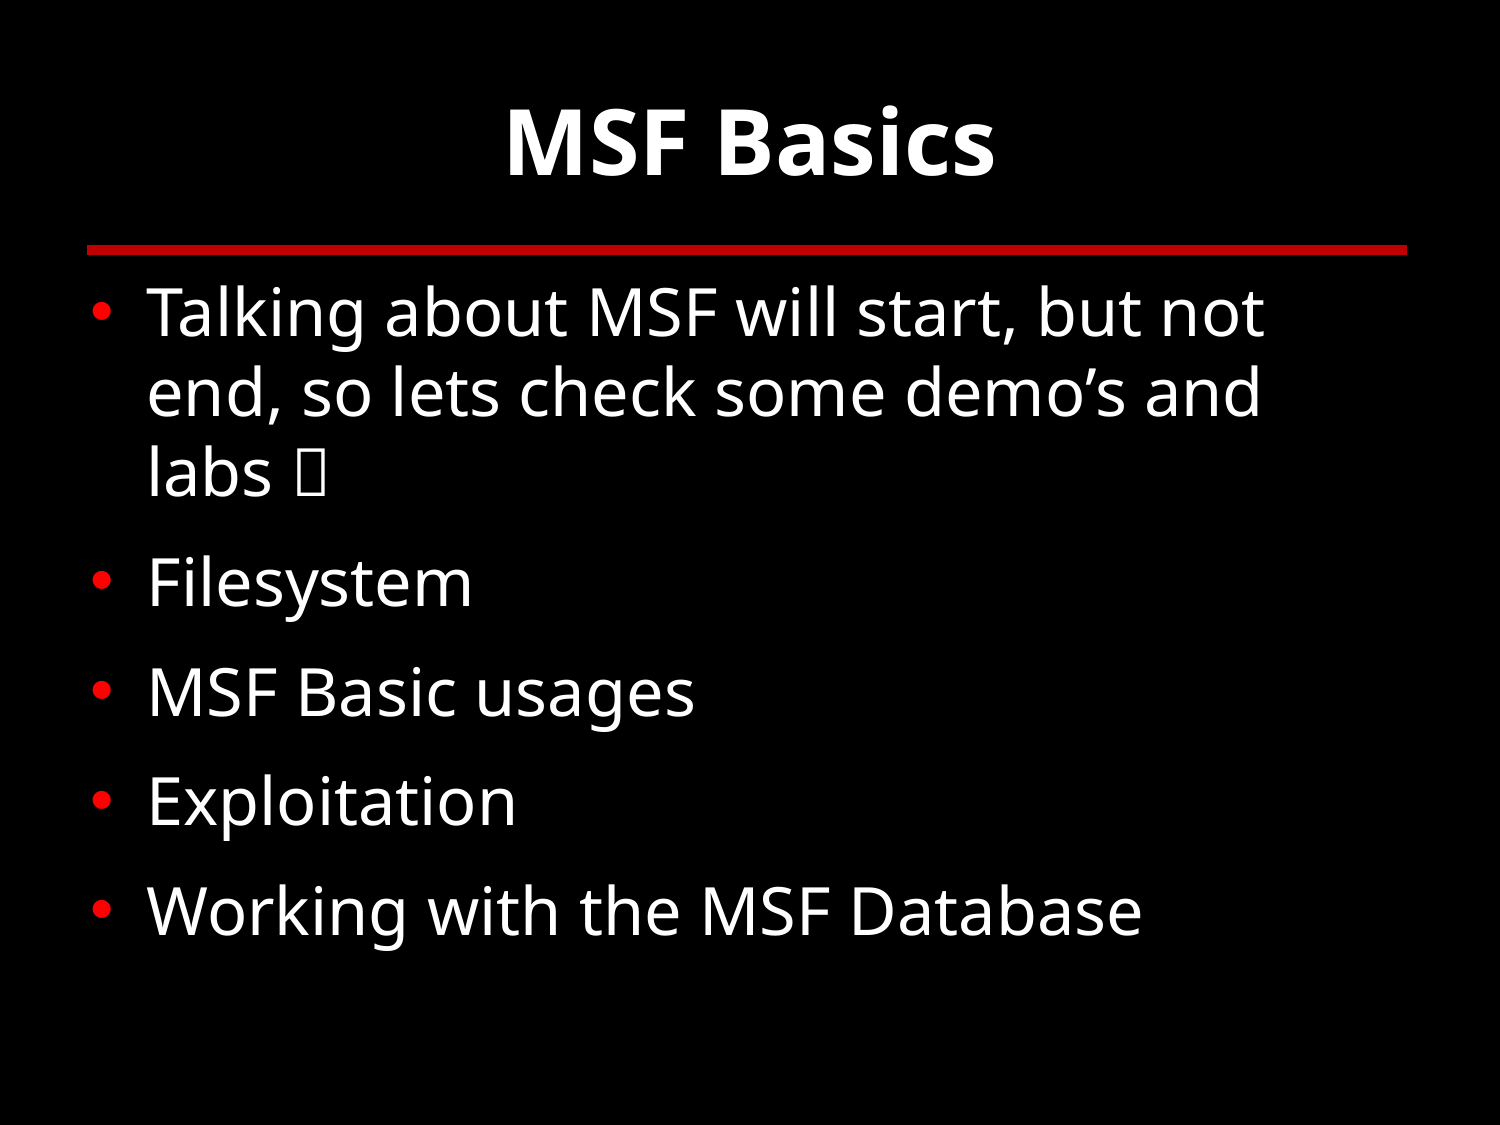

# MSF Basics
Talking about MSF will start, but not end, so lets check some demo’s and labs 
Filesystem
MSF Basic usages
Exploitation
Working with the MSF Database